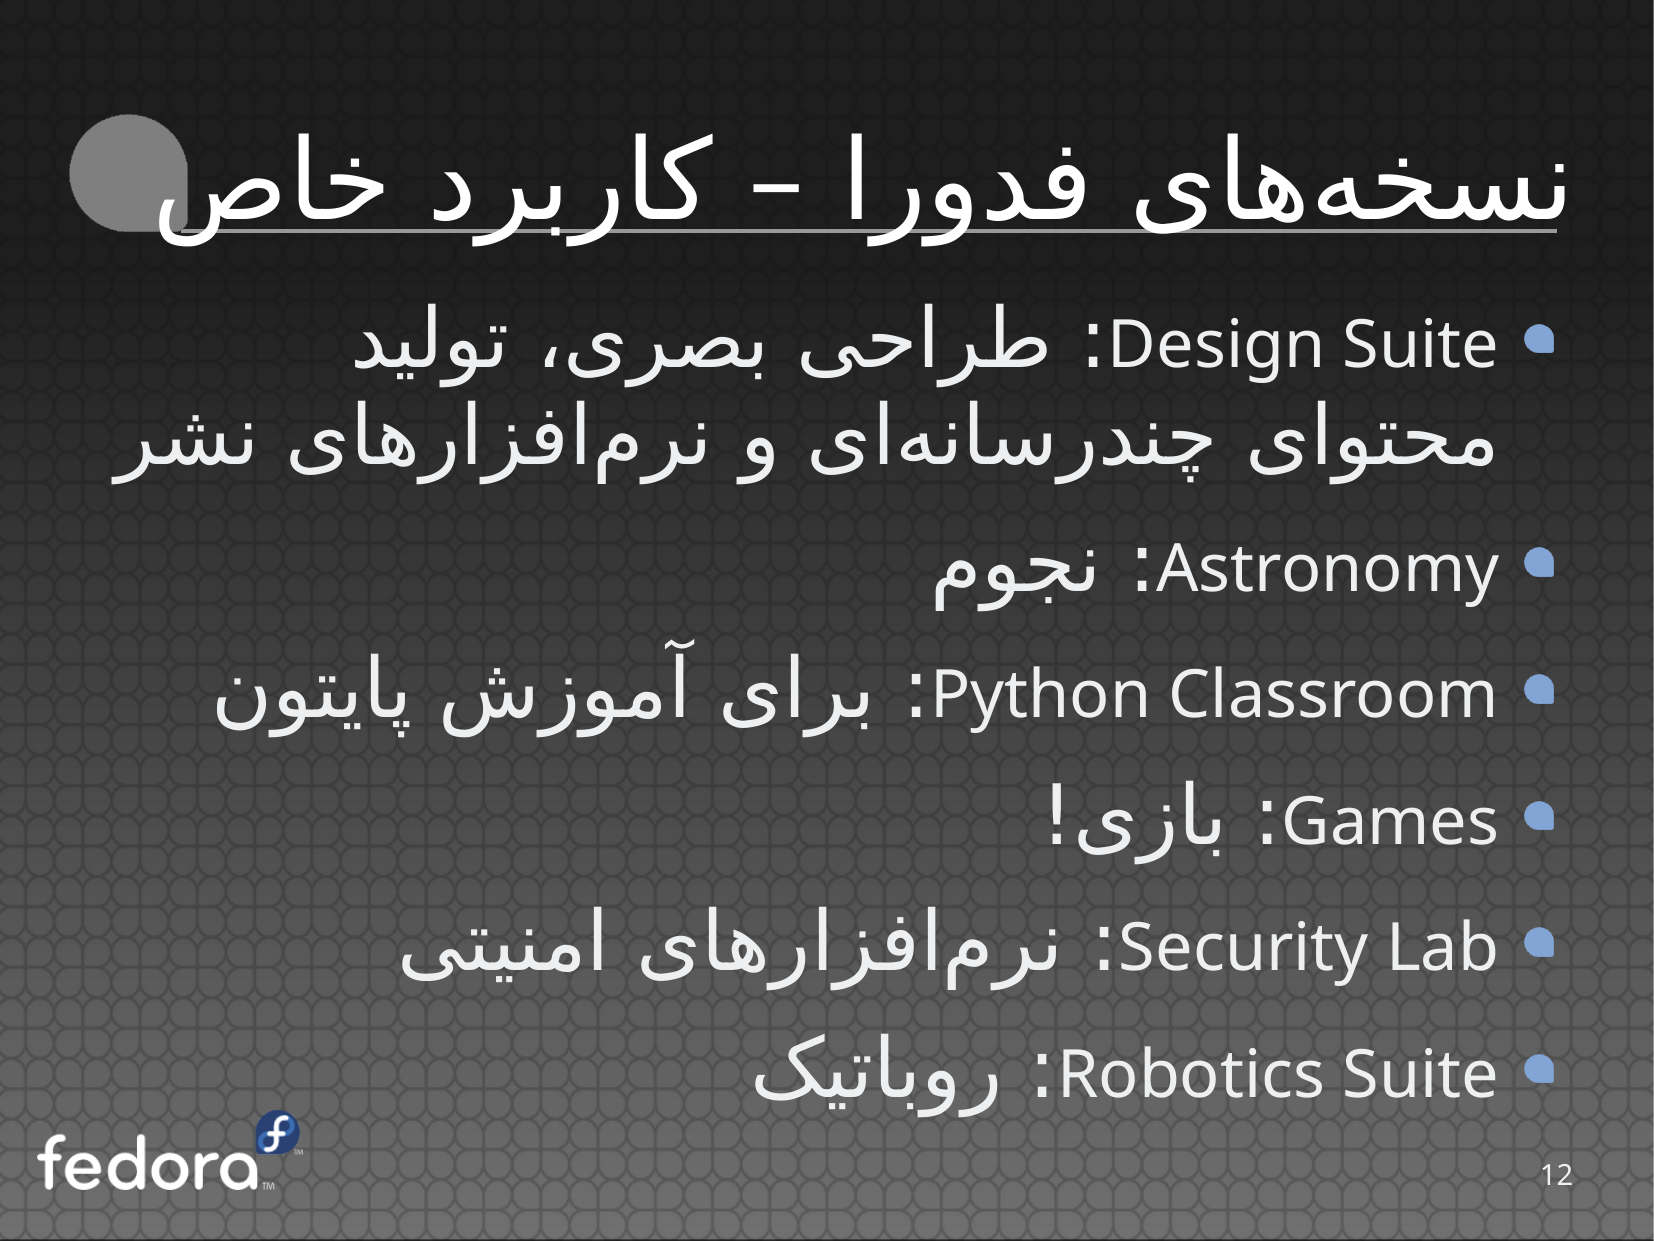

# نسخه‌های فدورا – کاربرد خاص
‏Design Suite: طراحی بصری، تولید محتوای چندرسانه‌ای و نرم‌افزارهای نشر
‏Astronomy: نجوم
‏Python Classroom: برای آموزش پایتون
‏Games: بازی!
‏Security Lab: نرم‌افزارهای امنیتی
‏Robotics Suite: روباتیک